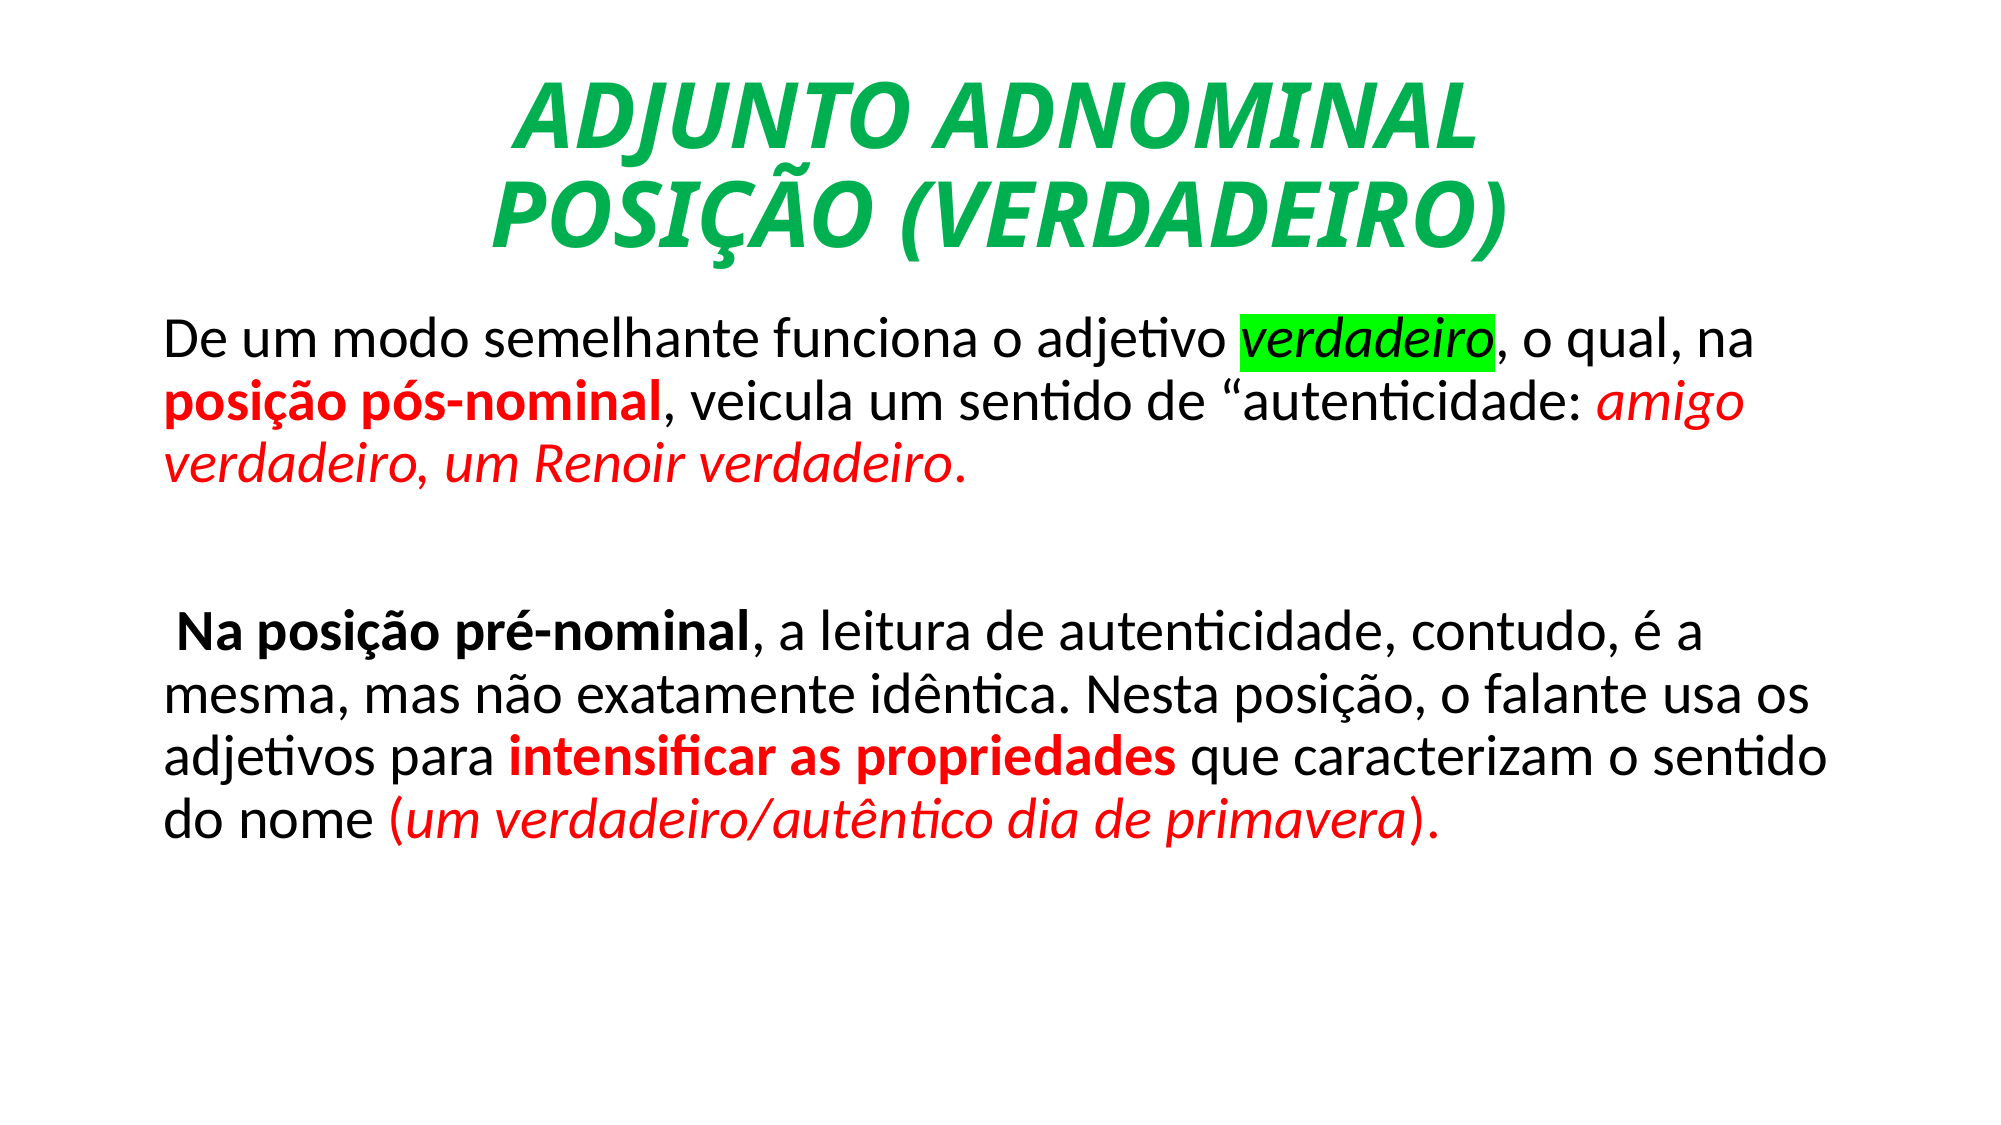

# ADJUNTO ADNOMINAL POSIÇÃO (VERDADEIRO)
De um modo semelhante funciona o adjetivo verdadeiro, o qual, na posição pós-nominal, veicula um sentido de “autenticidade: amigo verdadeiro, um Renoir verdadeiro.
 Na posição pré-nominal, a leitura de autenticidade, contudo, é a mesma, mas não exatamente idêntica. Nesta posição, o falante usa os adjetivos para intensificar as propriedades que caracterizam o sentido do nome (um verdadeiro/autêntico dia de primavera).